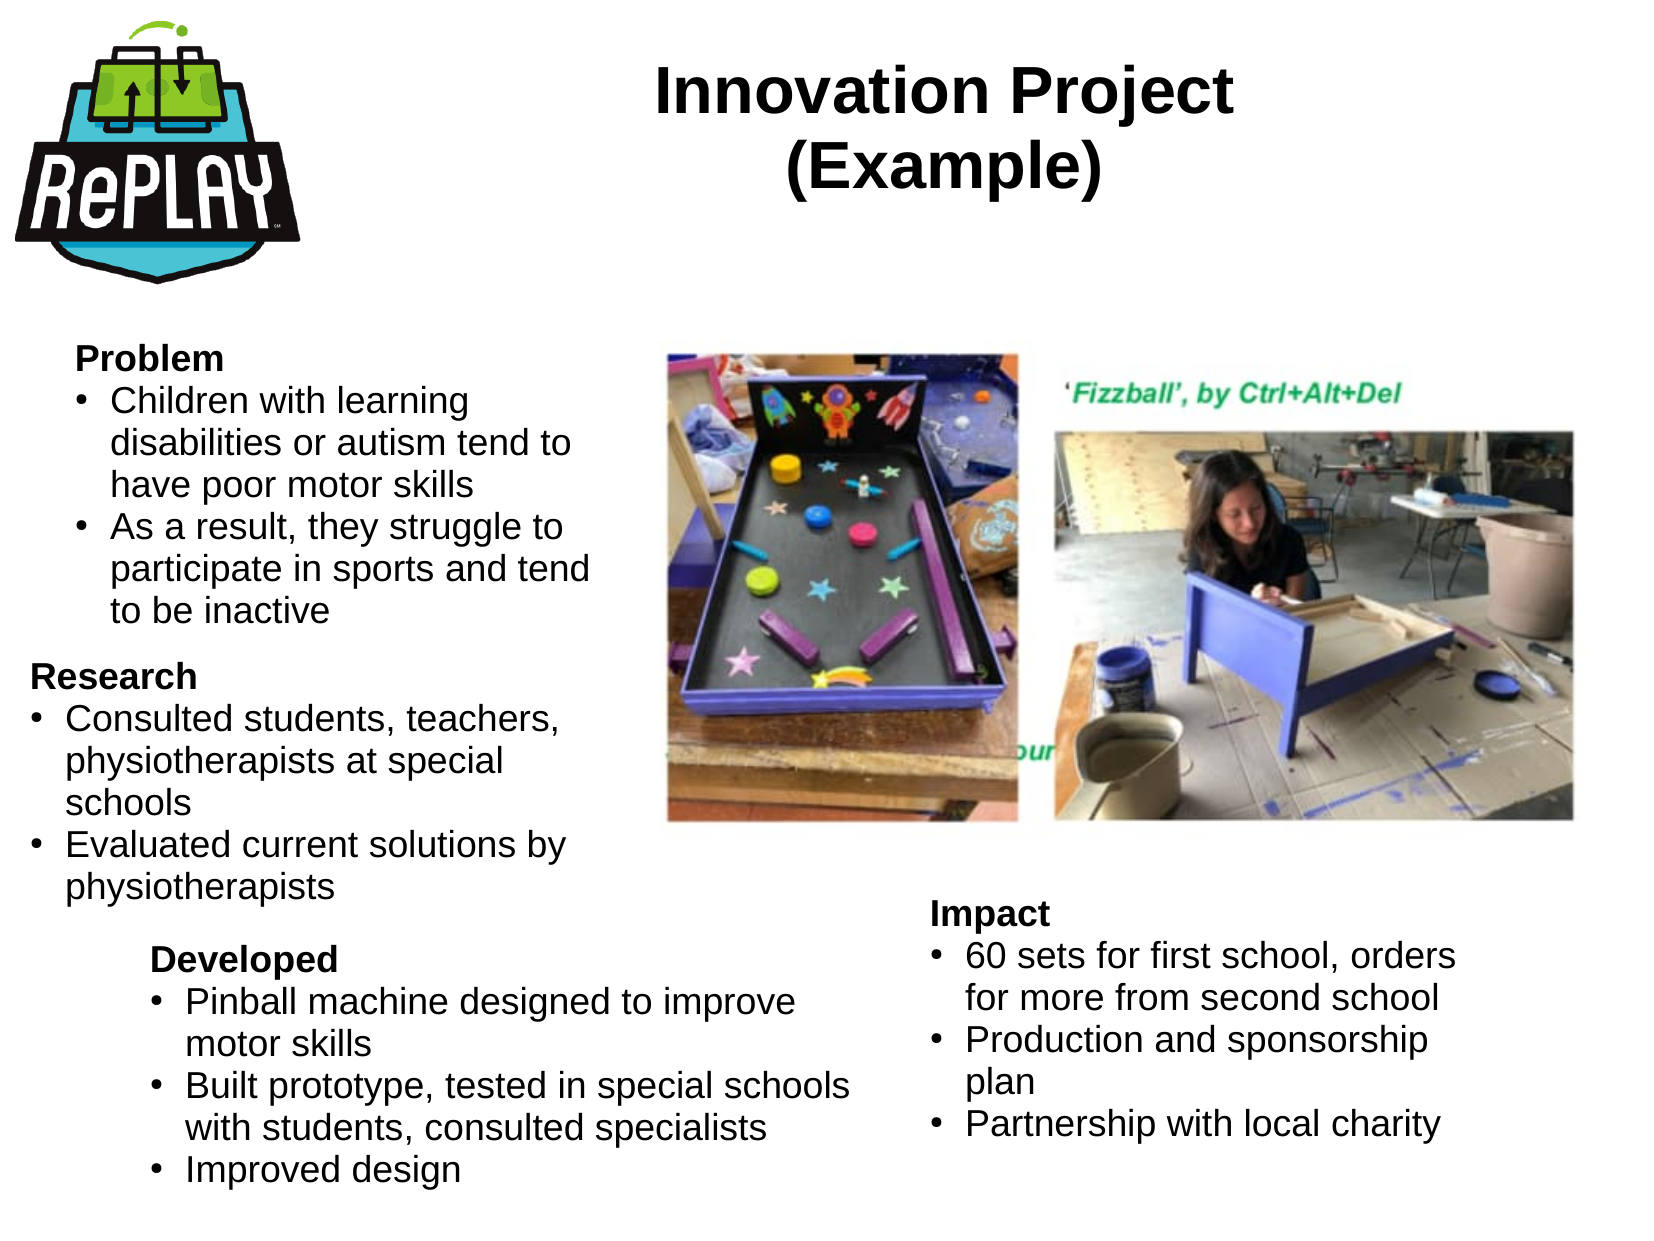

Innovation Project
(Example)
Problem
Children with learning disabilities or autism tend to have poor motor skills
As a result, they struggle to participate in sports and tend to be inactive
Research
Consulted students, teachers, physiotherapists at special schools
Evaluated current solutions by physiotherapists
Impact
60 sets for first school, orders for more from second school
Production and sponsorship plan
Partnership with local charity
Developed
Pinball machine designed to improve motor skills
Built prototype, tested in special schools with students, consulted specialists
Improved design